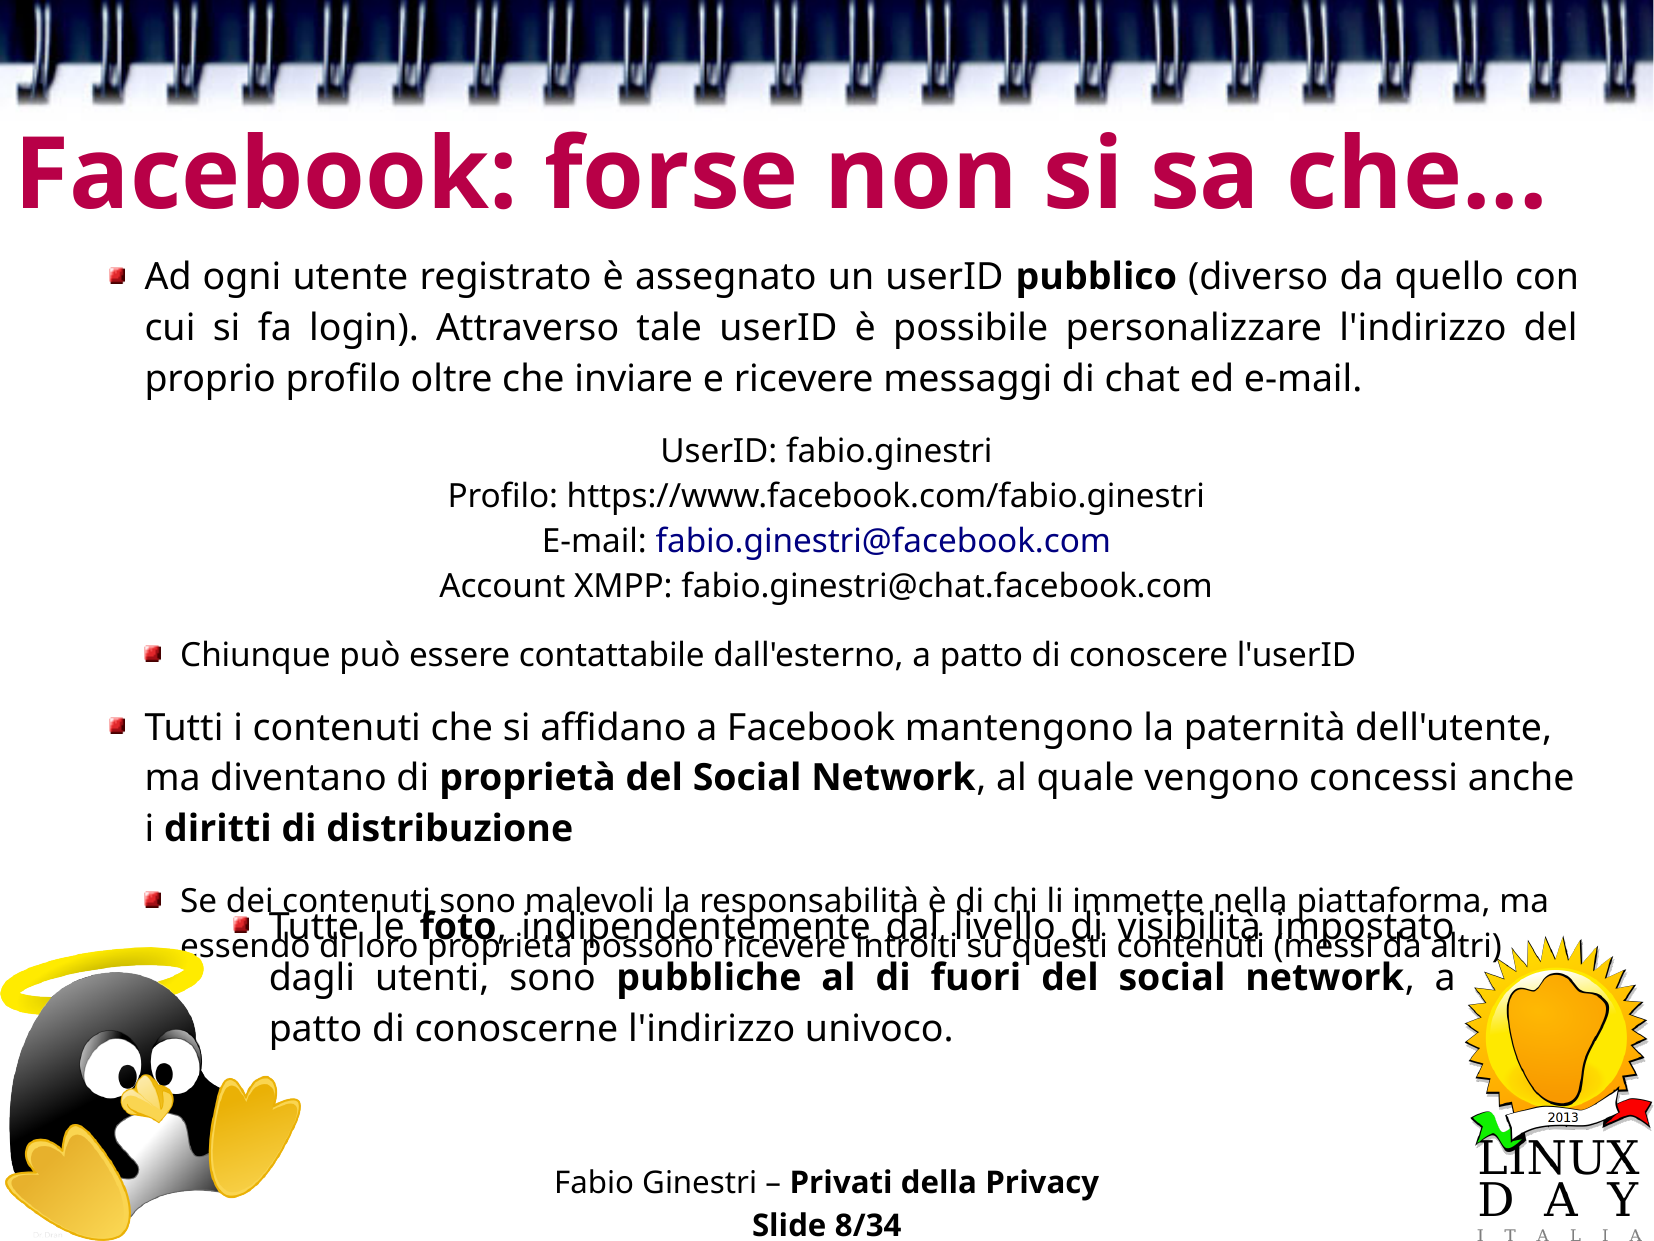

Facebook: forse non si sa che...
Ad ogni utente registrato è assegnato un userID pubblico (diverso da quello con cui si fa login). Attraverso tale userID è possibile personalizzare l'indirizzo del proprio profilo oltre che inviare e ricevere messaggi di chat ed e-mail.
UserID: fabio.ginestri
Profilo: https://www.facebook.com/fabio.ginestri
E-mail: fabio.ginestri@facebook.com
Account XMPP: fabio.ginestri@chat.facebook.com
Chiunque può essere contattabile dall'esterno, a patto di conoscere l'userID
Tutti i contenuti che si affidano a Facebook mantengono la paternità dell'utente, ma diventano di proprietà del Social Network, al quale vengono concessi anche i diritti di distribuzione
Se dei contenuti sono malevoli la responsabilità è di chi li immette nella piattaforma, ma essendo di loro proprietà possono ricevere introiti su questi contenuti (messi da altri)
Tutte le foto, indipendentemente dal livello di visibilità impostato dagli utenti, sono pubbliche al di fuori del social network, a patto di conoscerne l'indirizzo univoco.
Fabio Ginestri – Privati della Privacy
Slide /34